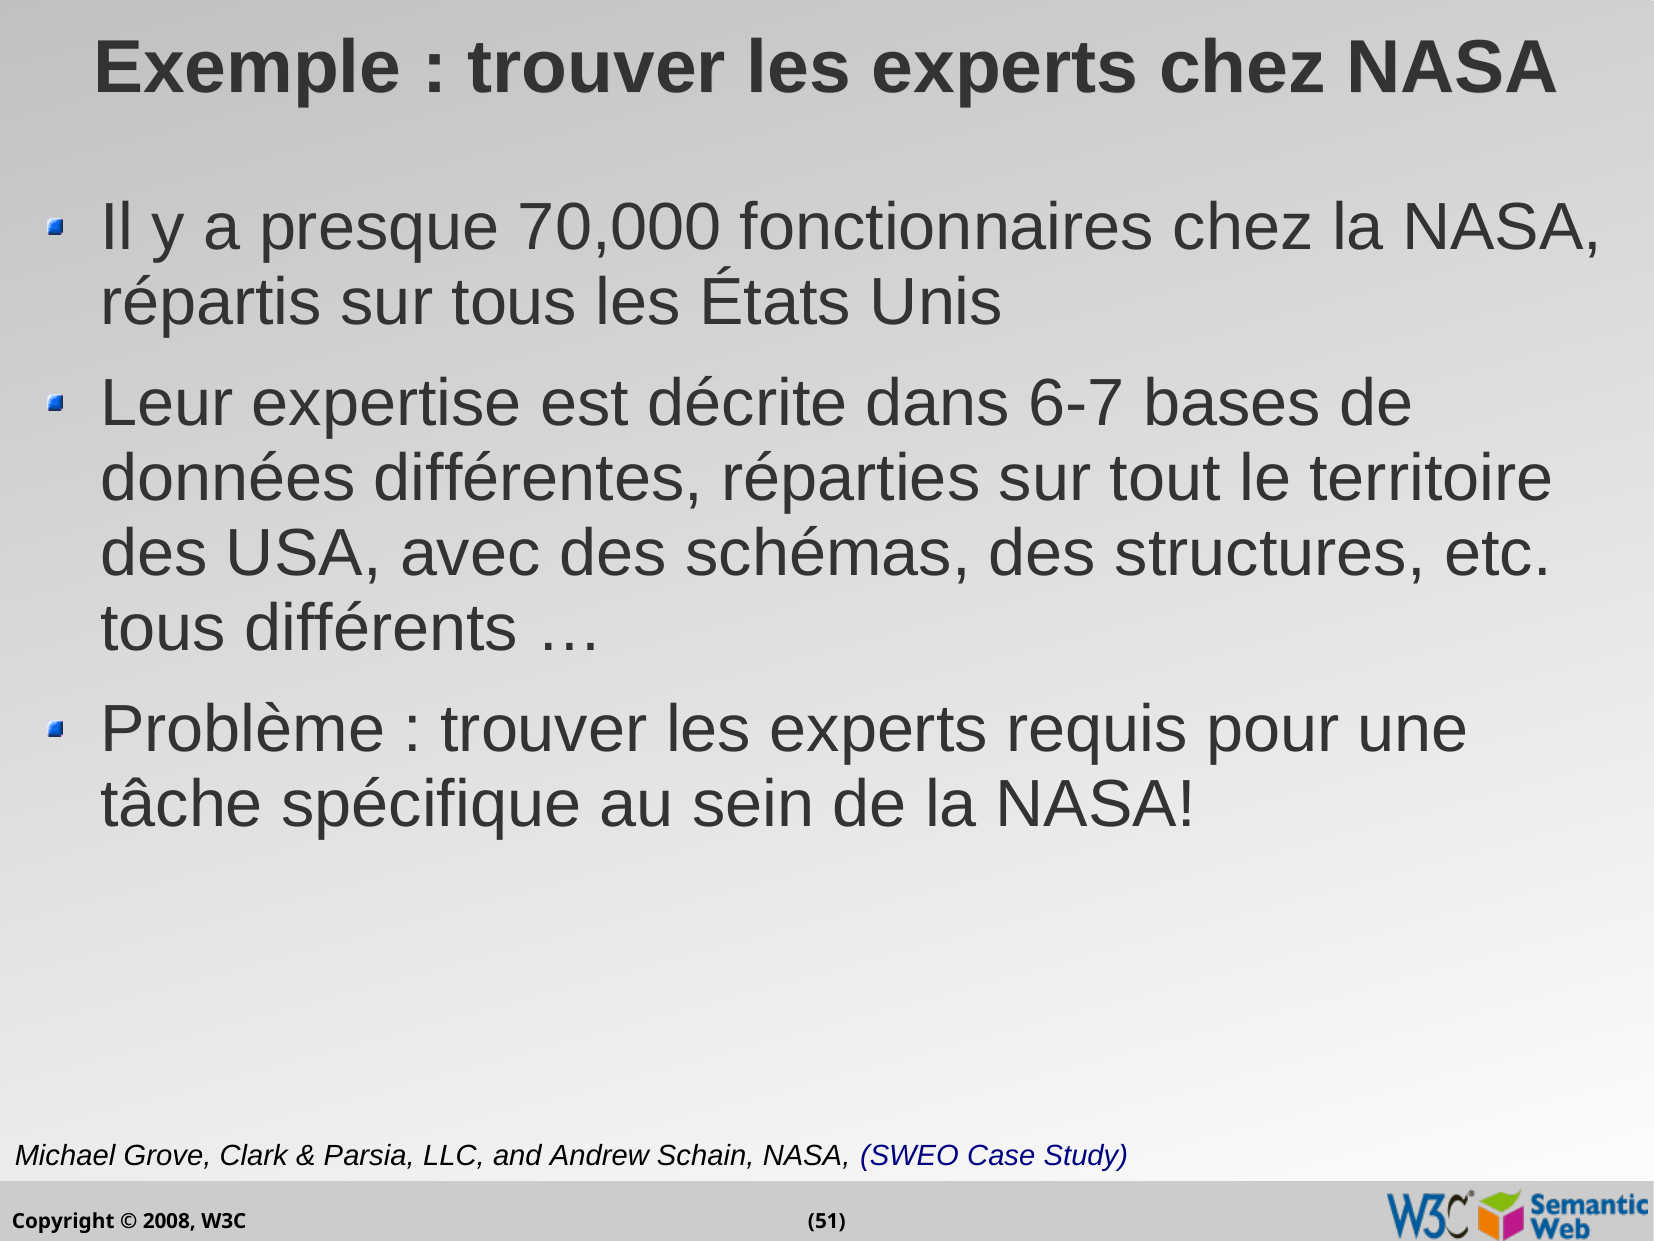

# Exemple : trouver les experts chez NASA
Il y a presque 70,000 fonctionnaires chez la NASA, répartis sur tous les États Unis
Leur expertise est décrite dans 6-7 bases de données différentes, réparties sur tout le territoire des USA, avec des schémas, des structures, etc. tous différents …
Problème : trouver les experts requis pour une tâche spécifique au sein de la NASA!
Michael Grove, Clark & Parsia, LLC, and Andrew Schain, NASA, (SWEO Case Study)